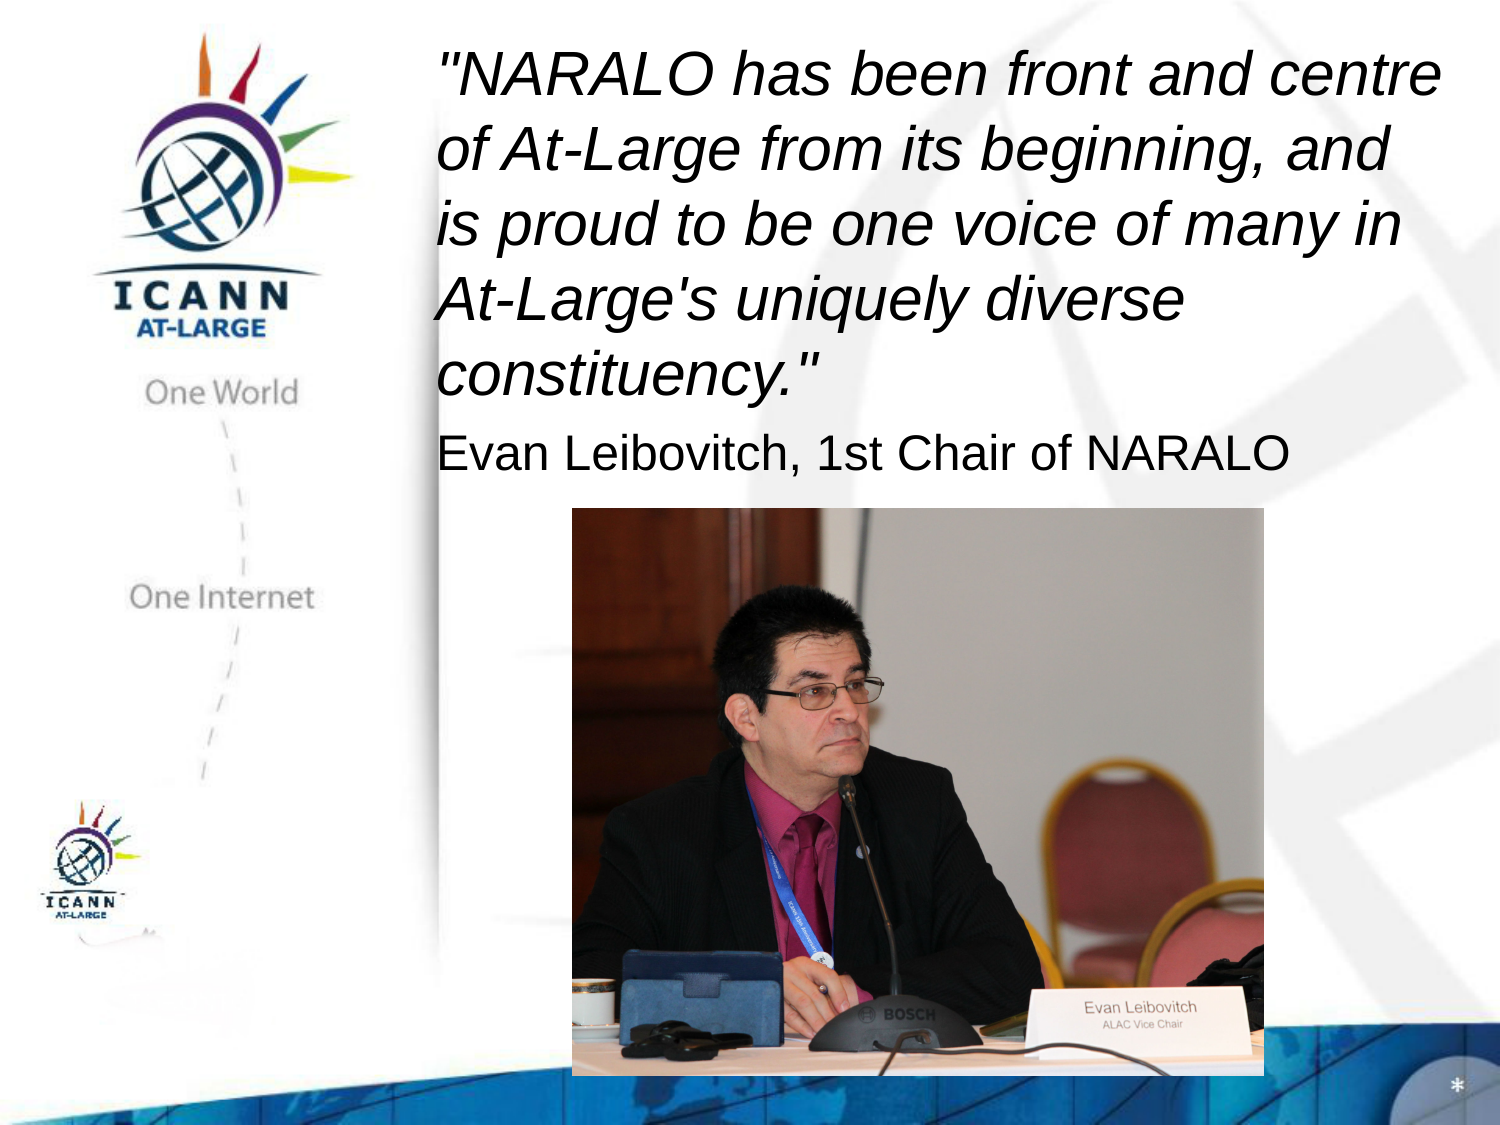

"NARALO has been front and centre of At-Large from its beginning, and is proud to be one voice of many in At-Large's uniquely diverse constituency."
Evan Leibovitch, 1st Chair of NARALO
#